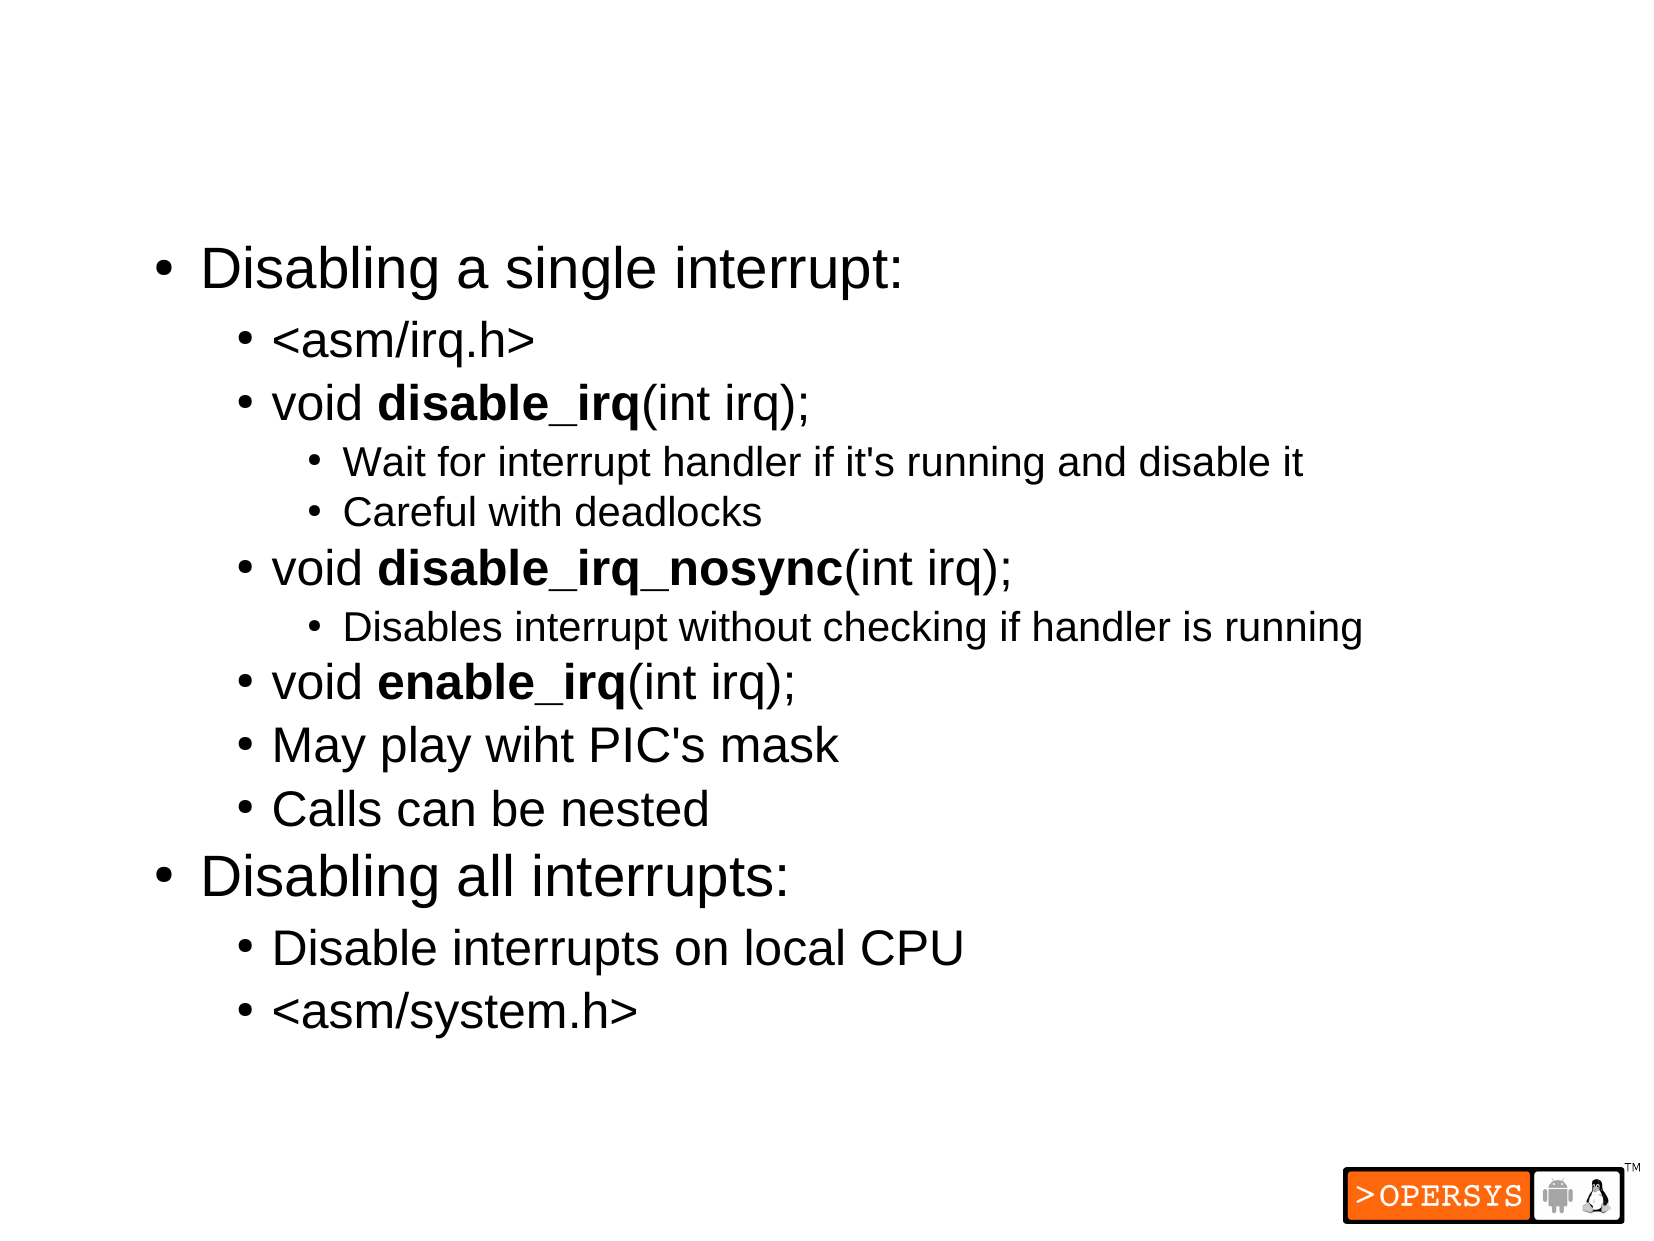

# Disabling a single interrupt:
<asm/irq.h>
void disable_irq(int irq);
Wait for interrupt handler if it's running and disable it
Careful with deadlocks
void disable_irq_nosync(int irq);
Disables interrupt without checking if handler is running
void enable_irq(int irq);
May play wiht PIC's mask
Calls can be nested
Disabling all interrupts:
Disable interrupts on local CPU
<asm/system.h>